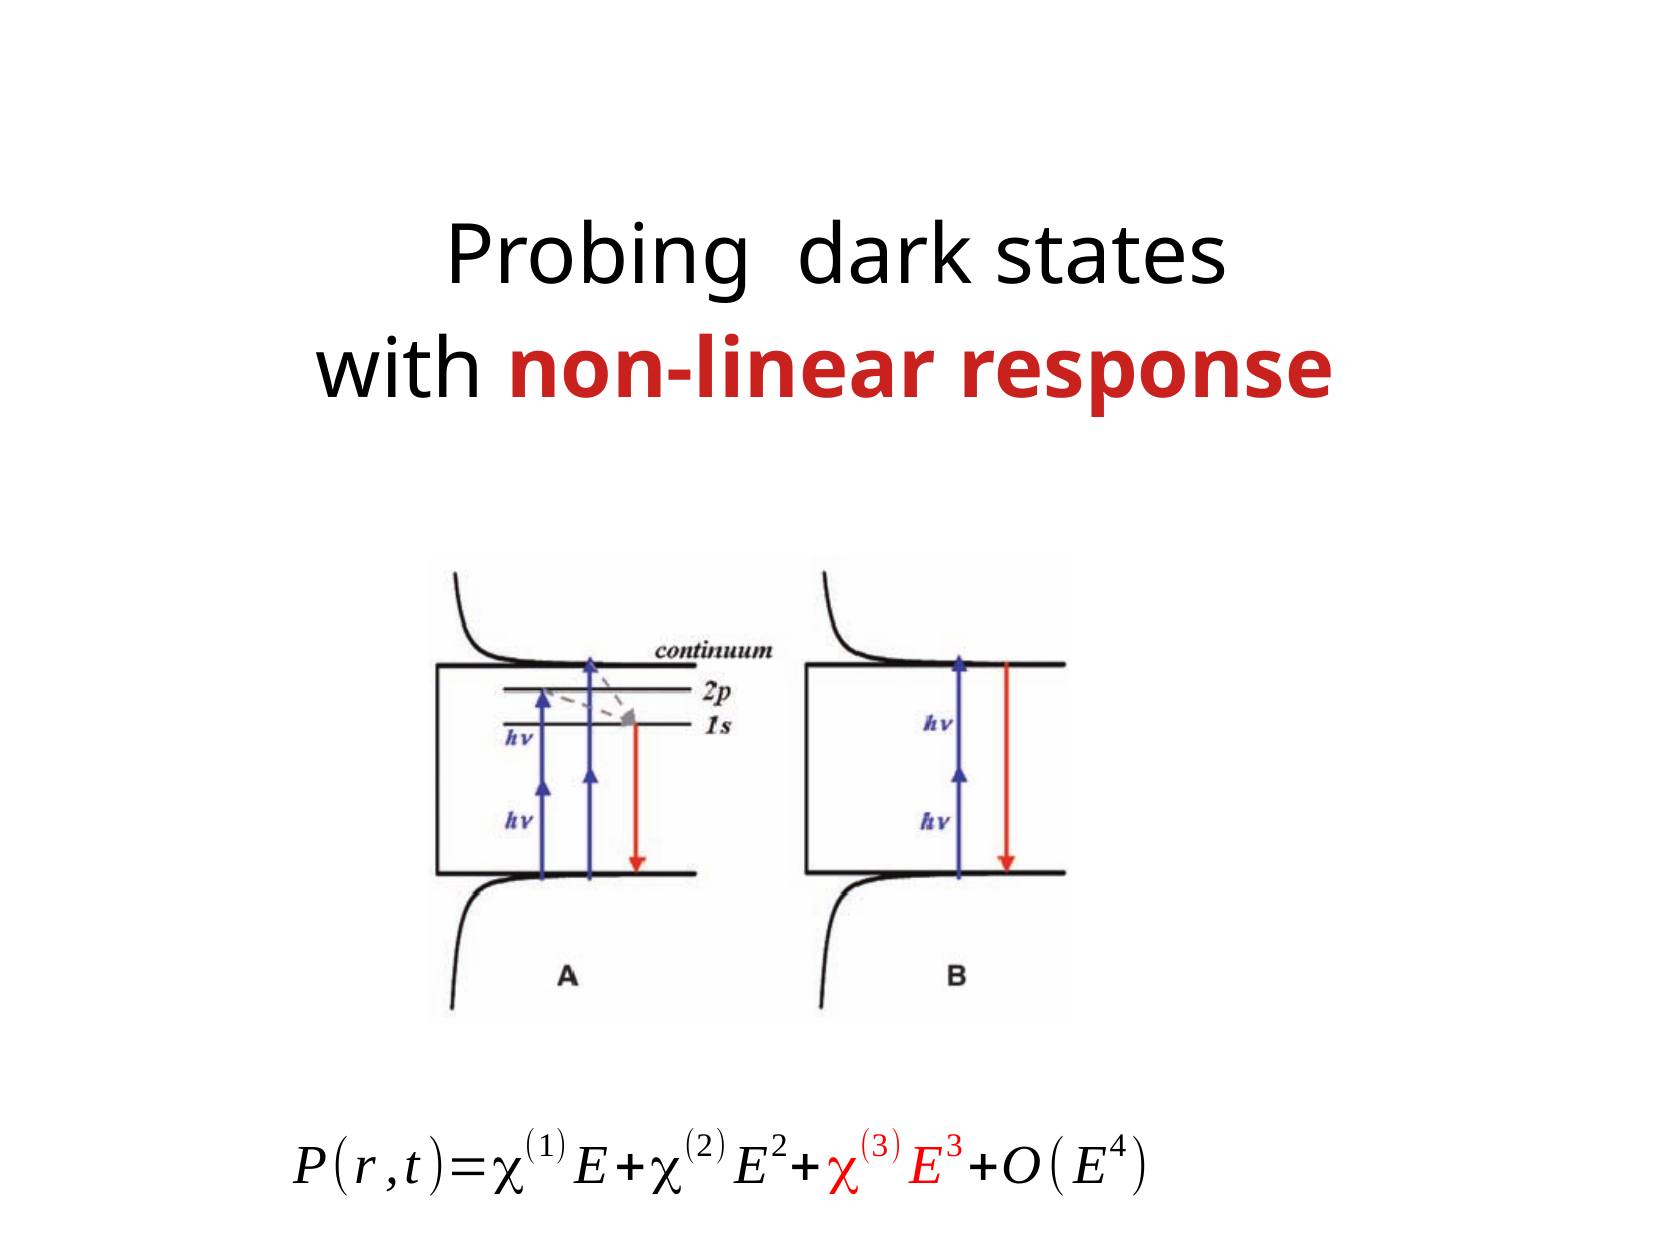

# Probing dark states with non-linear response